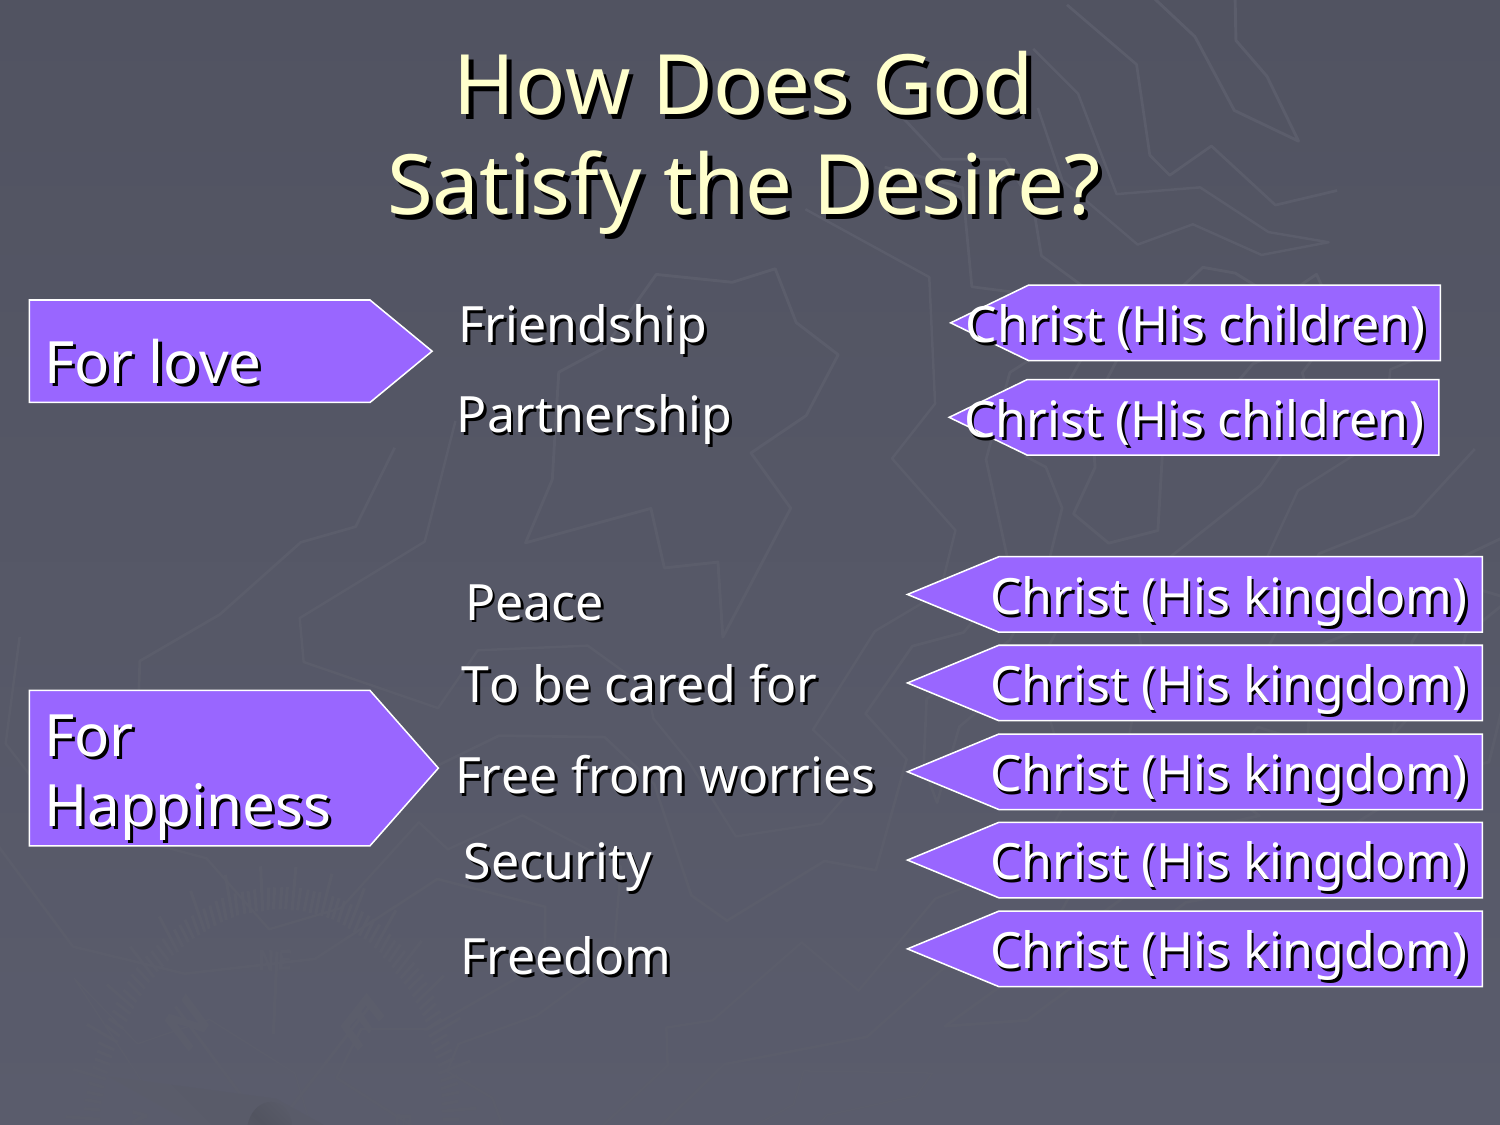

# How Does God Satisfy the Desire?
Friendship
Christ (His children)
For love
Partnership
Christ (His children)
Christ (His kingdom)
Peace
To be cared for
Christ (His kingdom)
For Happiness
Christ (His kingdom)
Free from worries
Security
Christ (His kingdom)
Christ (His kingdom)
Freedom